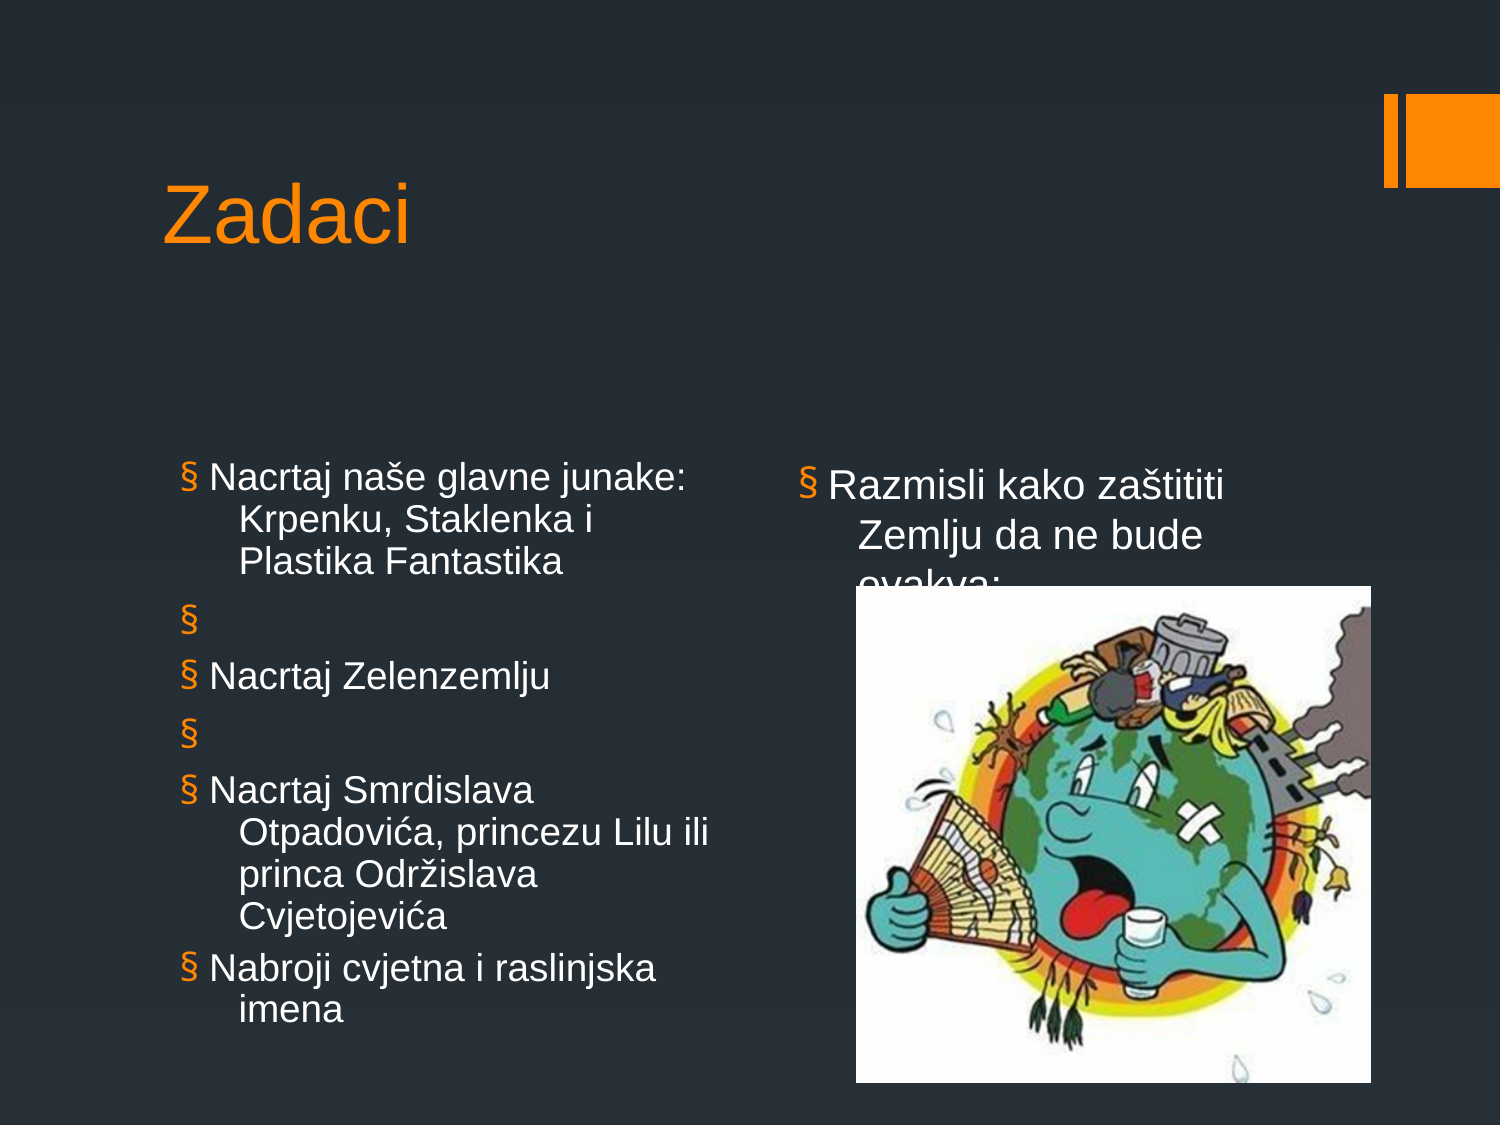

# Zadaci
Nacrtaj naše glavne junake: Krpenku, Staklenka i Plastika Fantastika
Nacrtaj Zelenzemlju
Nacrtaj Smrdislava Otpadovića, princezu Lilu ili princa Održislava Cvjetojevića
Nabroji cvjetna i raslinjska imena
Razmisli kako zaštititi Zemlju da ne bude ovakva: